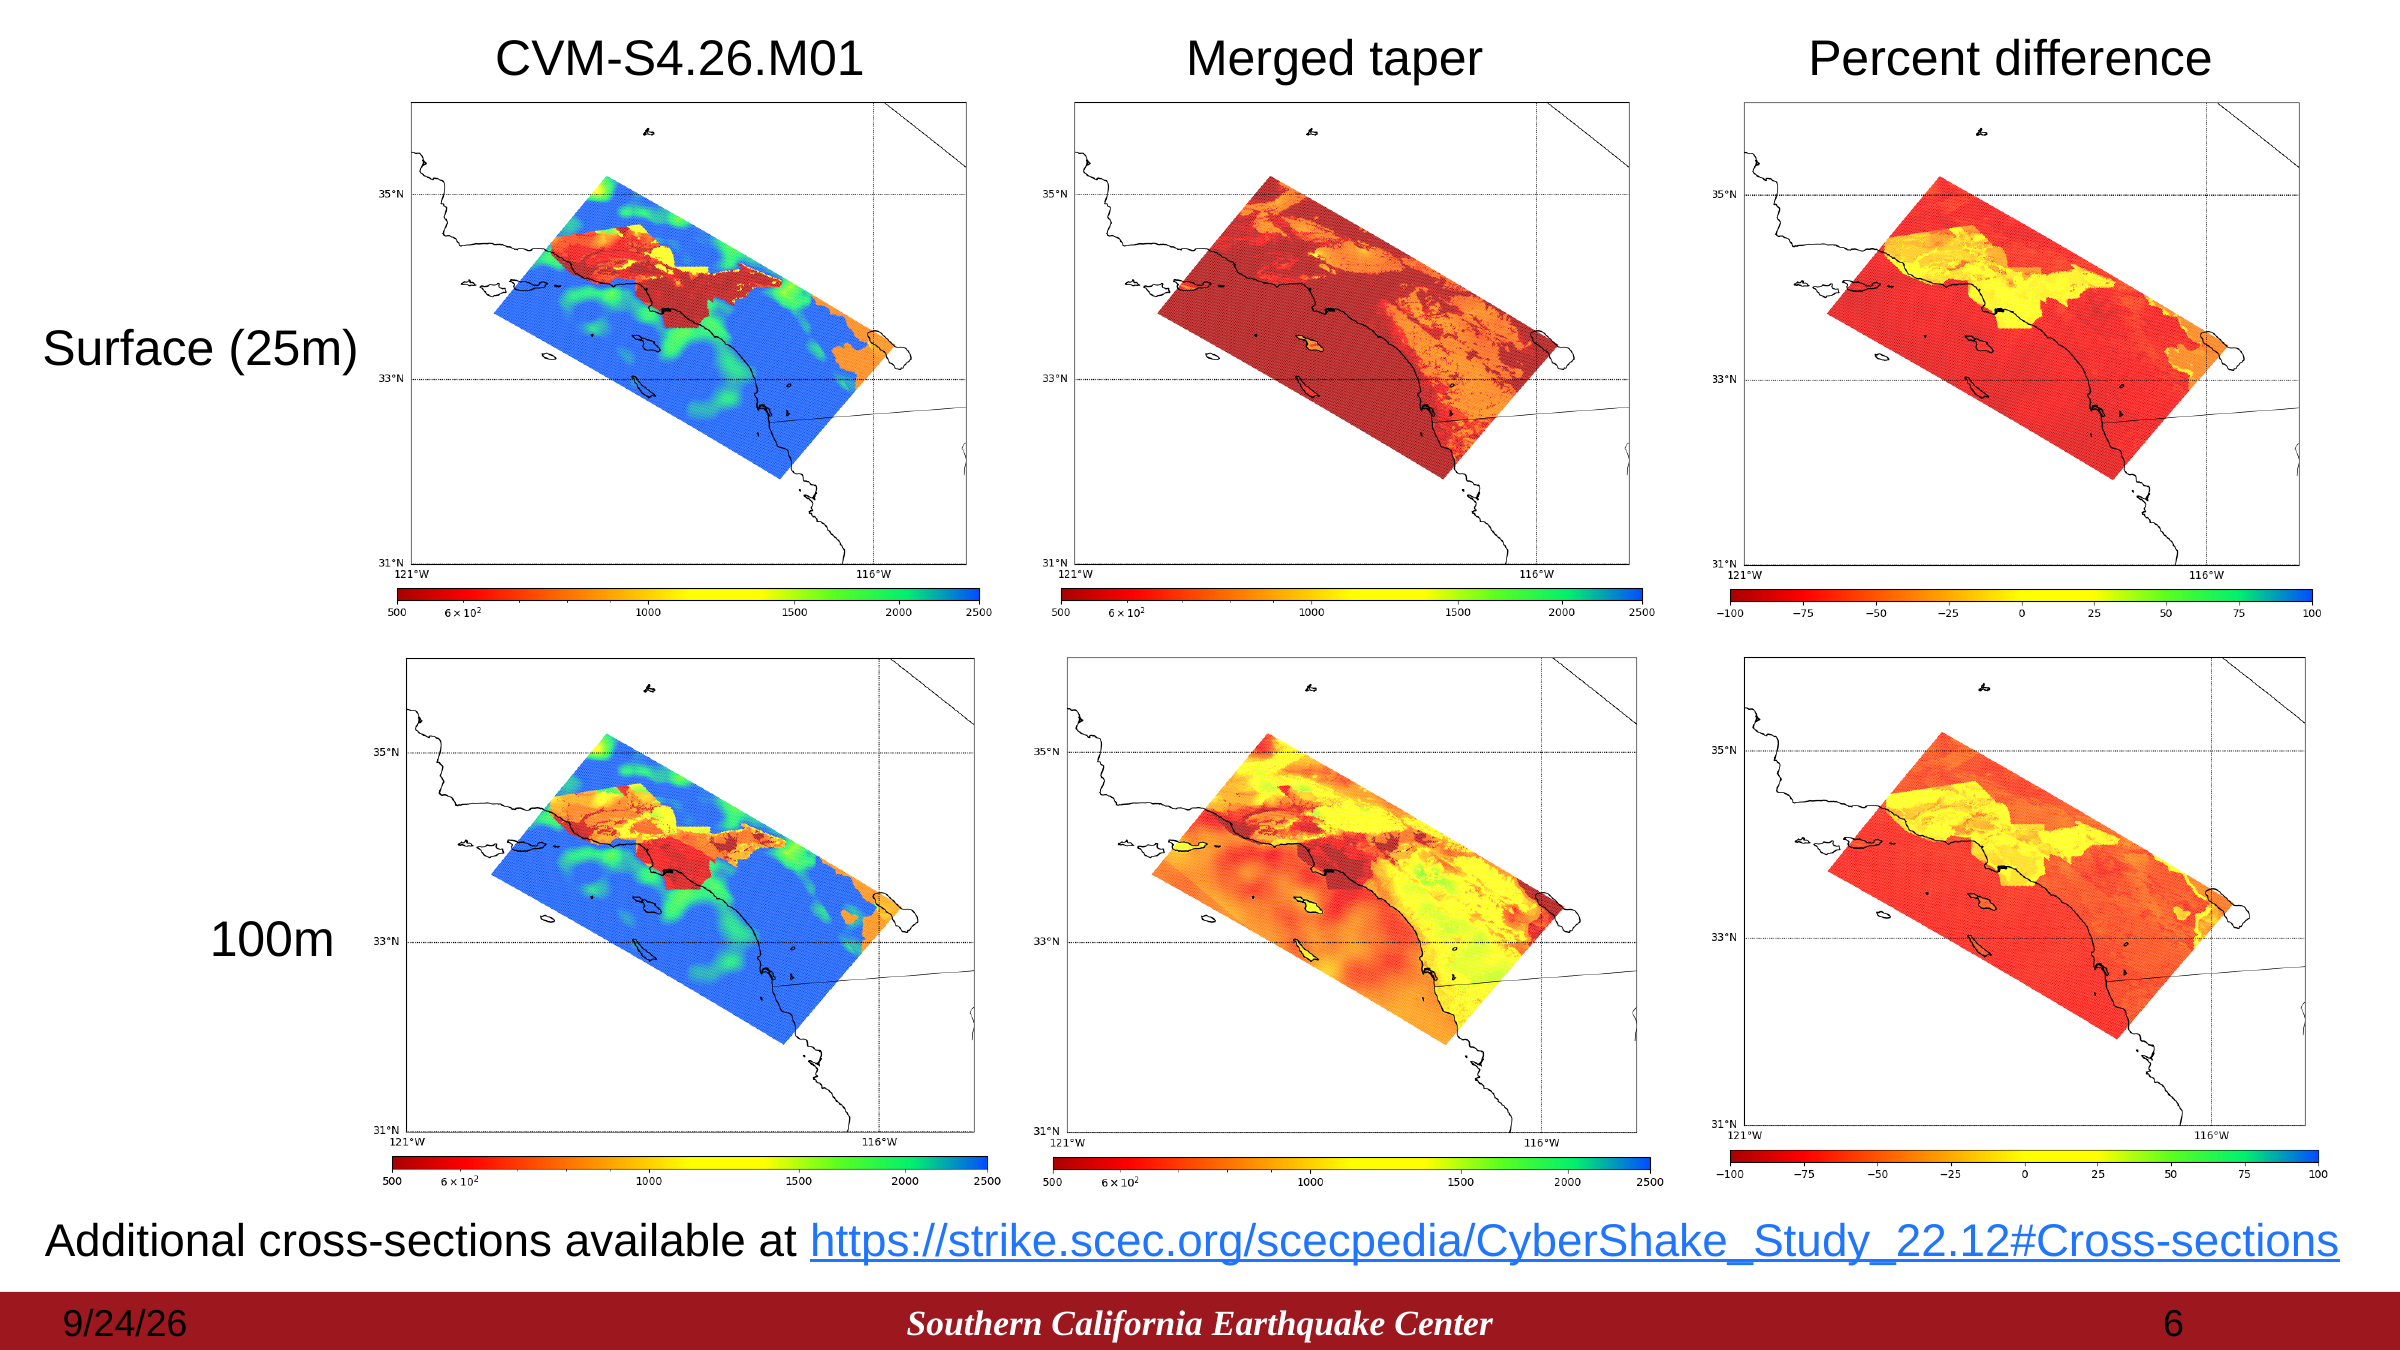

CVM-S4.26.M01
Merged taper
Percent difference
Surface (25m)
100m
Additional cross-sections available at https://strike.scec.org/scecpedia/CyberShake_Study_22.12#Cross-sections
Southern California Earthquake Center